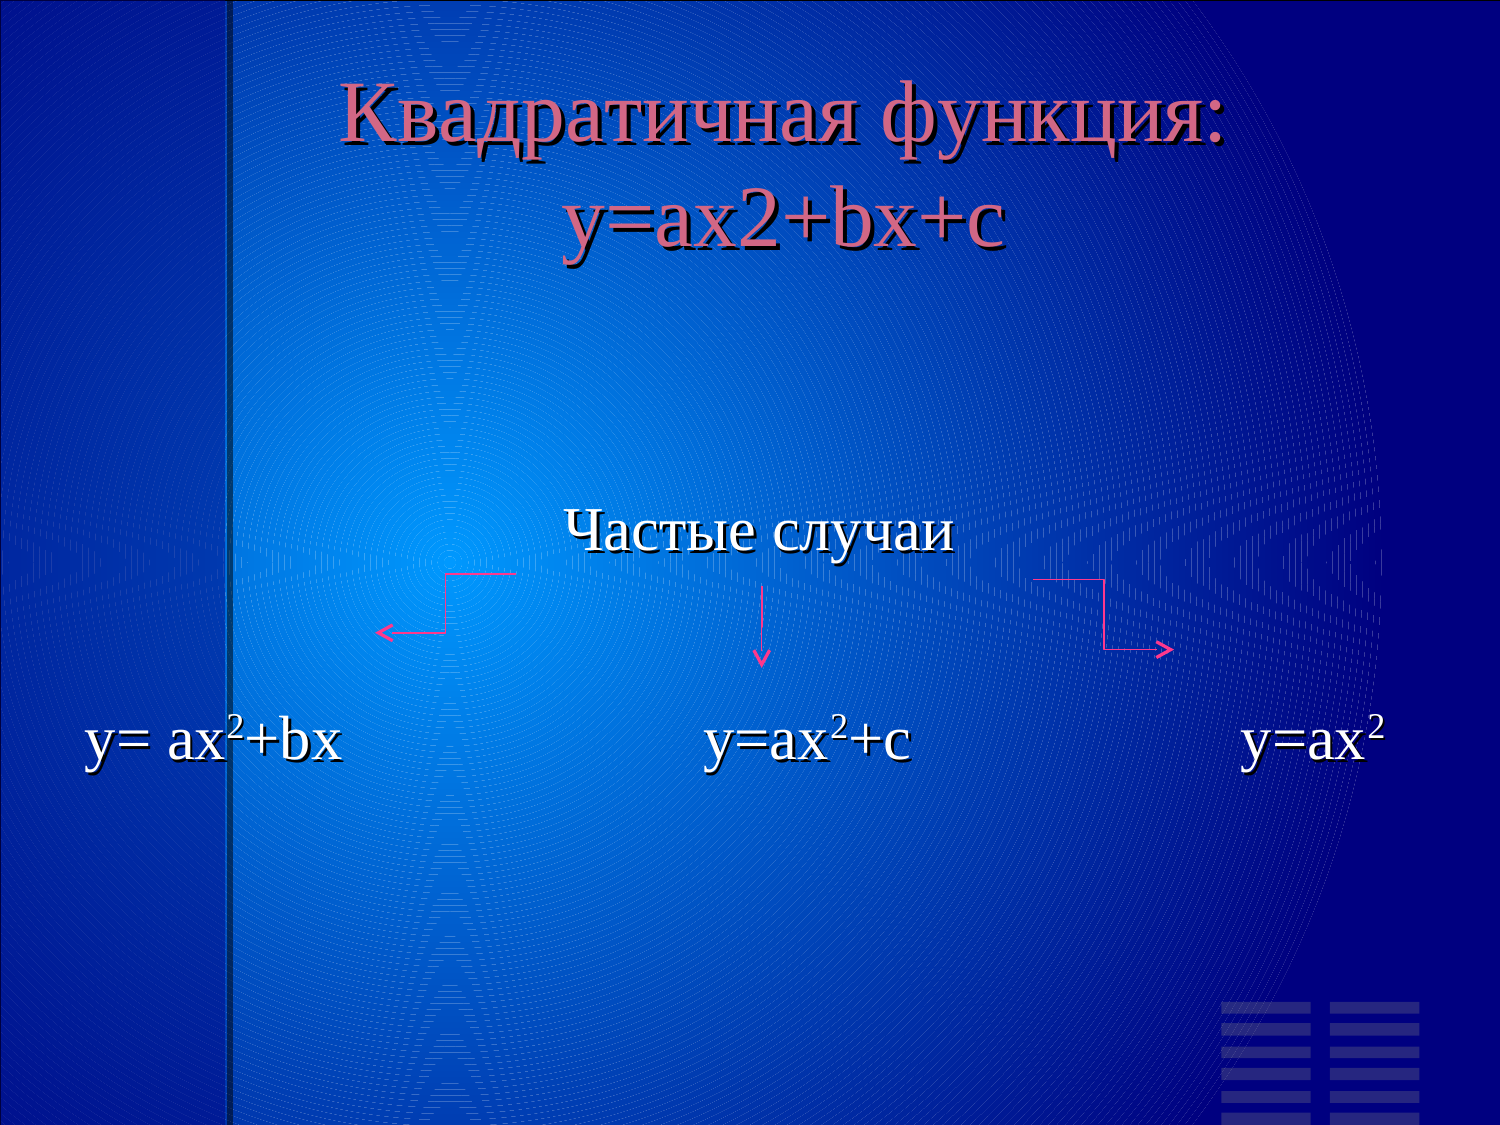

# Квадратичная функция: y=ax2+bx+c
Частые случаи
y= ax2+bx y=ax2+c y=ax2